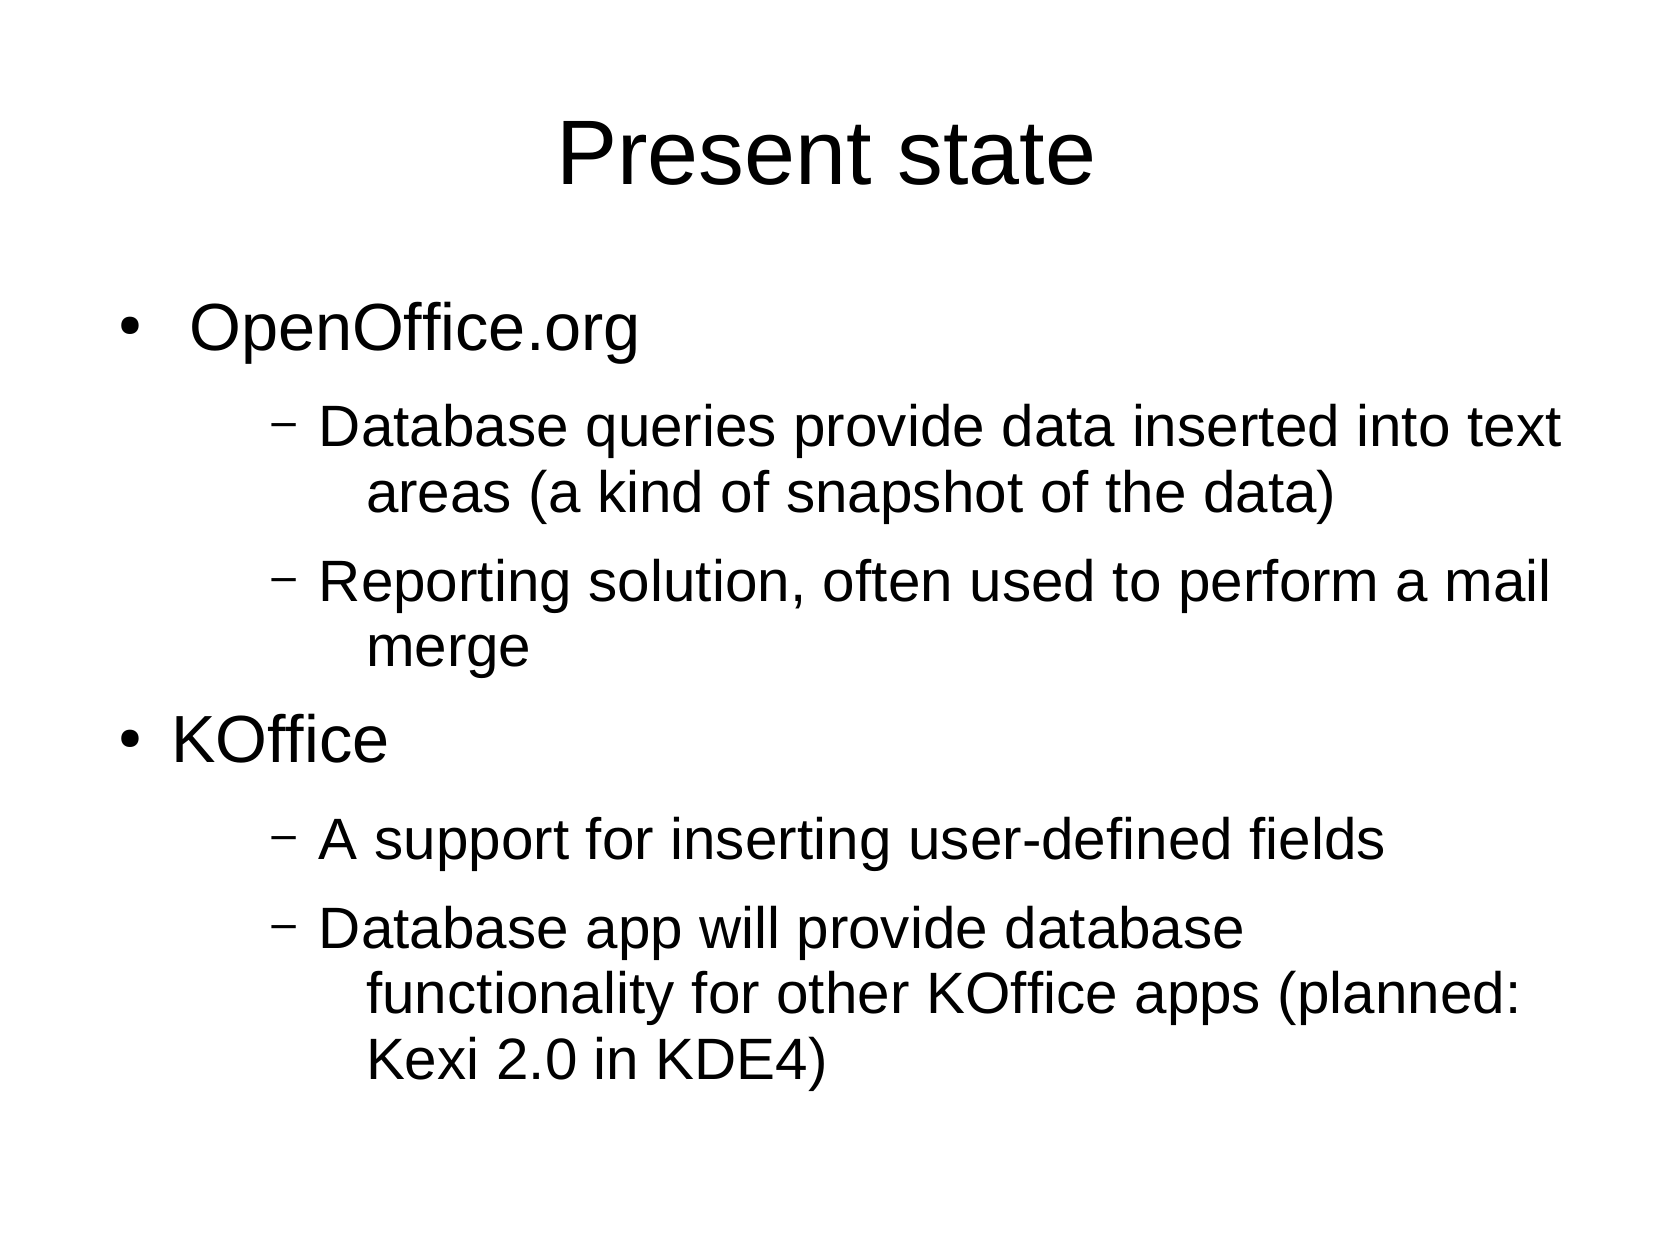

# Present state
 OpenOffice.org
Database queries provide data inserted into text areas (a kind of snapshot of the data)
Reporting solution, often used to perform a mail merge
KOffice
A support for inserting user-defined fields
Database app will provide database functionality for other KOffice apps (planned: Kexi 2.0 in KDE4)